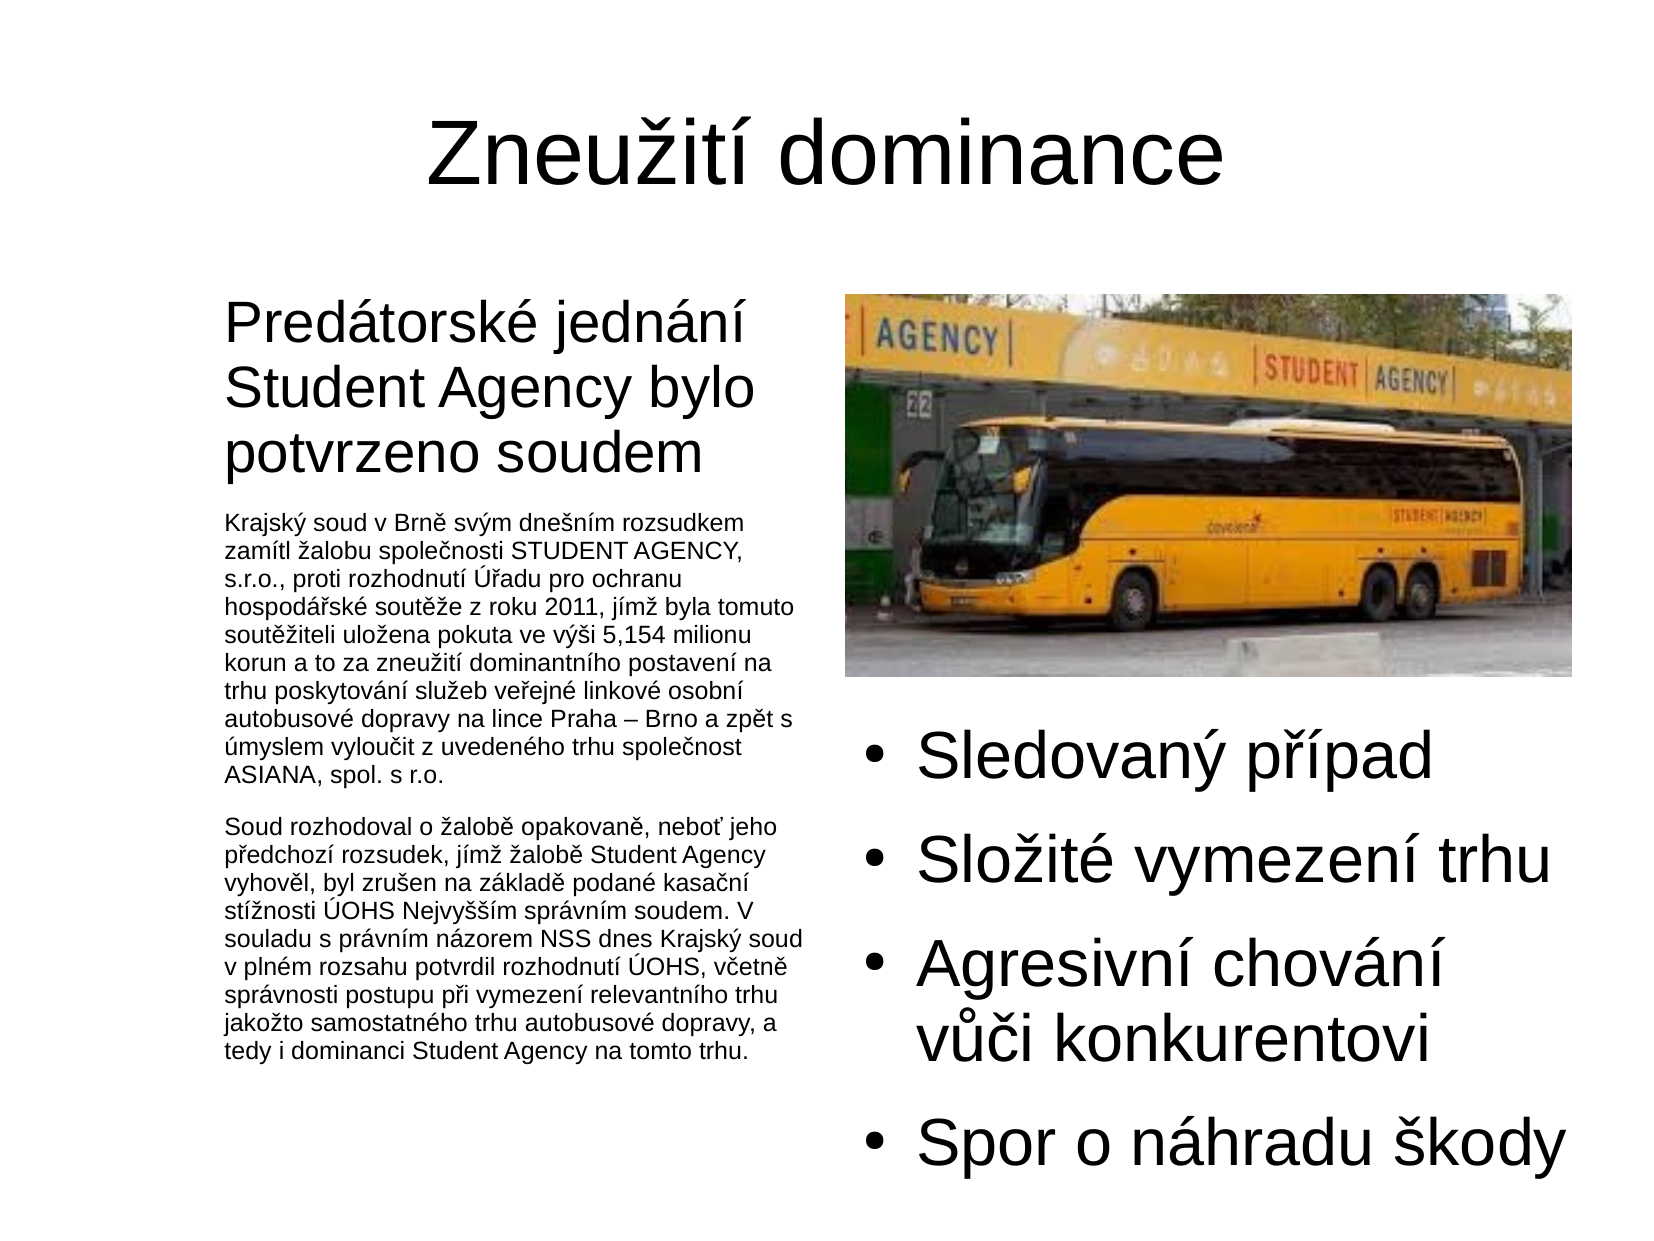

# Zneužití dominance
Predátorské jednání Student Agency bylo potvrzeno soudem
Krajský soud v Brně svým dnešním rozsudkem zamítl žalobu společnosti STUDENT AGENCY, s.r.o., proti rozhodnutí Úřadu pro ochranu hospodářské soutěže z roku 2011, jímž byla tomuto soutěžiteli uložena pokuta ve výši 5,154 milionu korun a to za zneužití dominantního postavení na trhu poskytování služeb veřejné linkové osobní autobusové dopravy na lince Praha – Brno a zpět s úmyslem vyloučit z uvedeného trhu společnost ASIANA, spol. s r.o.
Soud rozhodoval o žalobě opakovaně, neboť jeho předchozí rozsudek, jímž žalobě Student Agency vyhověl, byl zrušen na základě podané kasační stížnosti ÚOHS Nejvyšším správním soudem. V souladu s právním názorem NSS dnes Krajský soud v plném rozsahu potvrdil rozhodnutí ÚOHS, včetně správnosti postupu při vymezení relevantního trhu jakožto samostatného trhu autobusové dopravy, a tedy i dominanci Student Agency na tomto trhu.
Sledovaný případ
Složité vymezení trhu
Agresivní chování vůči konkurentovi
Spor o náhradu škody